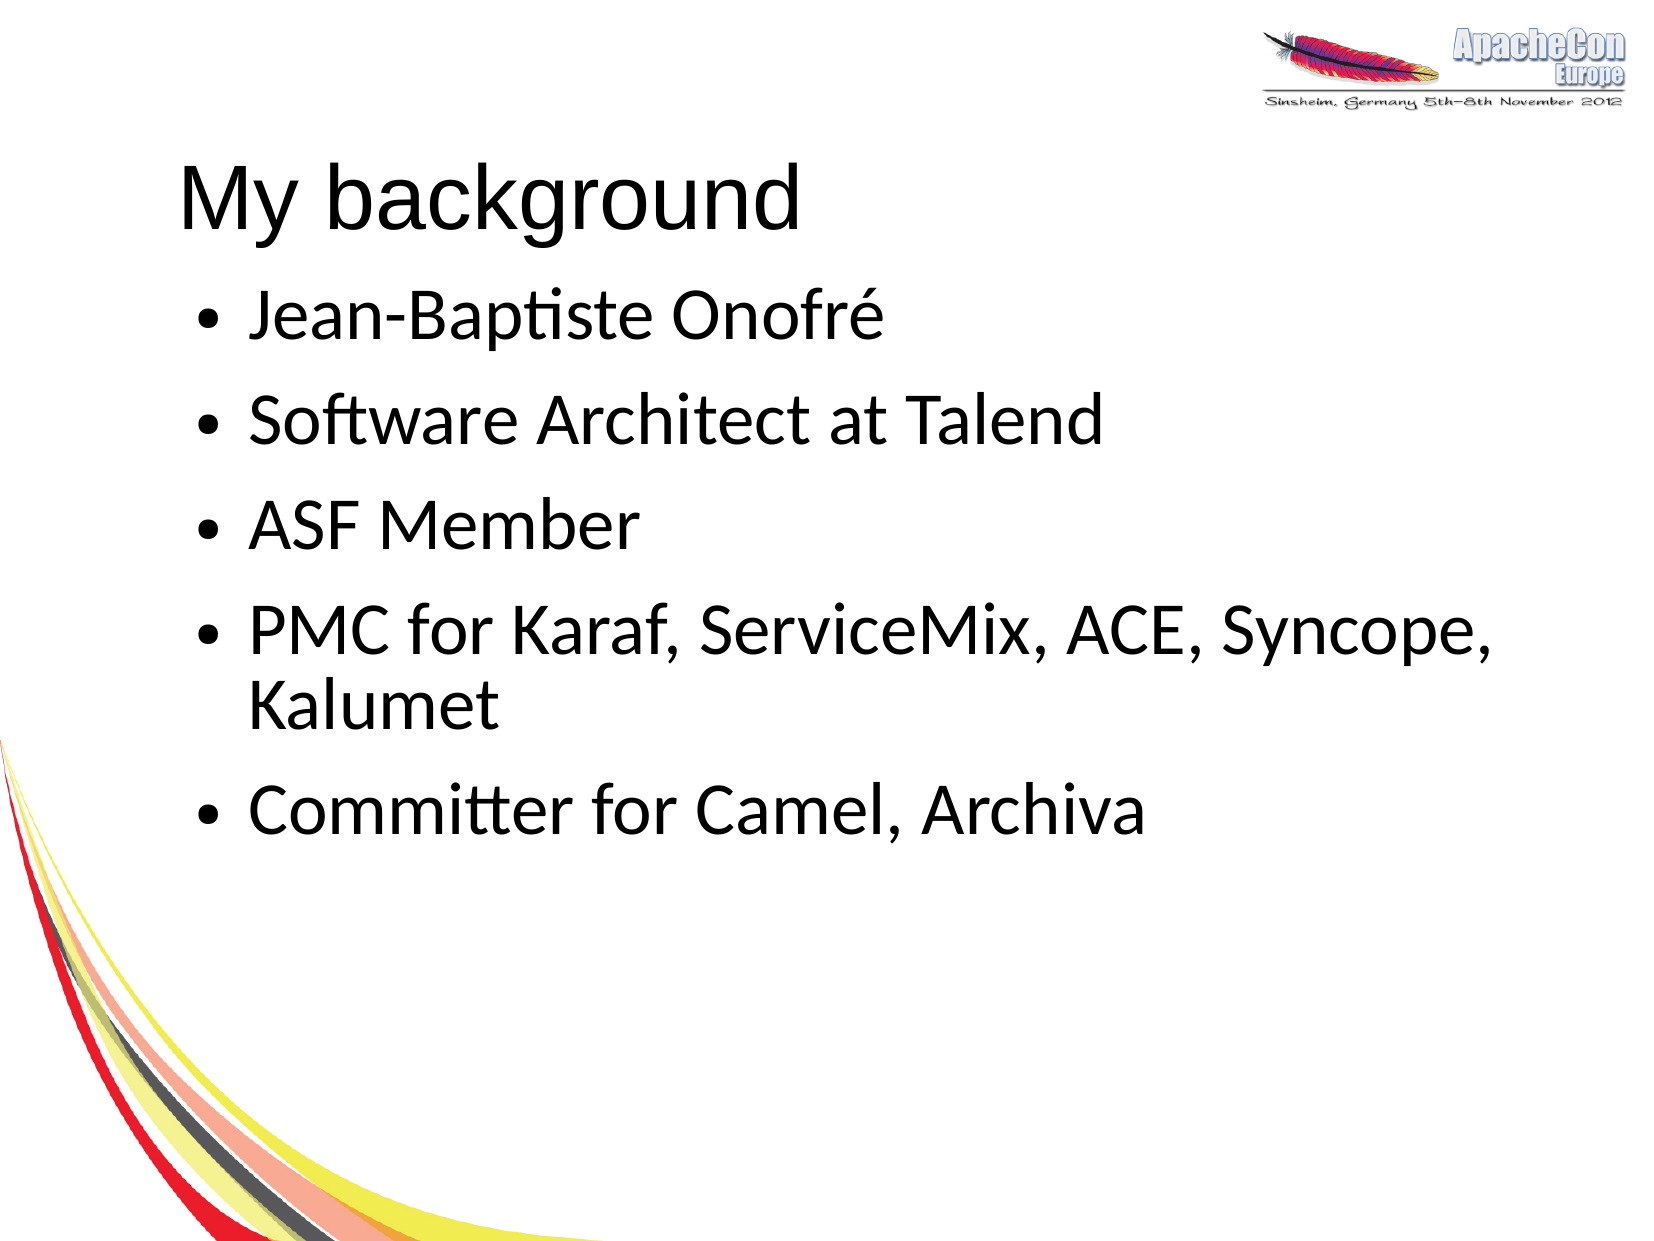

# My background
Jean-Baptiste Onofré
Software Architect at Talend
ASF Member
PMC for Karaf, ServiceMix, ACE, Syncope, Kalumet
Committer for Camel, Archiva